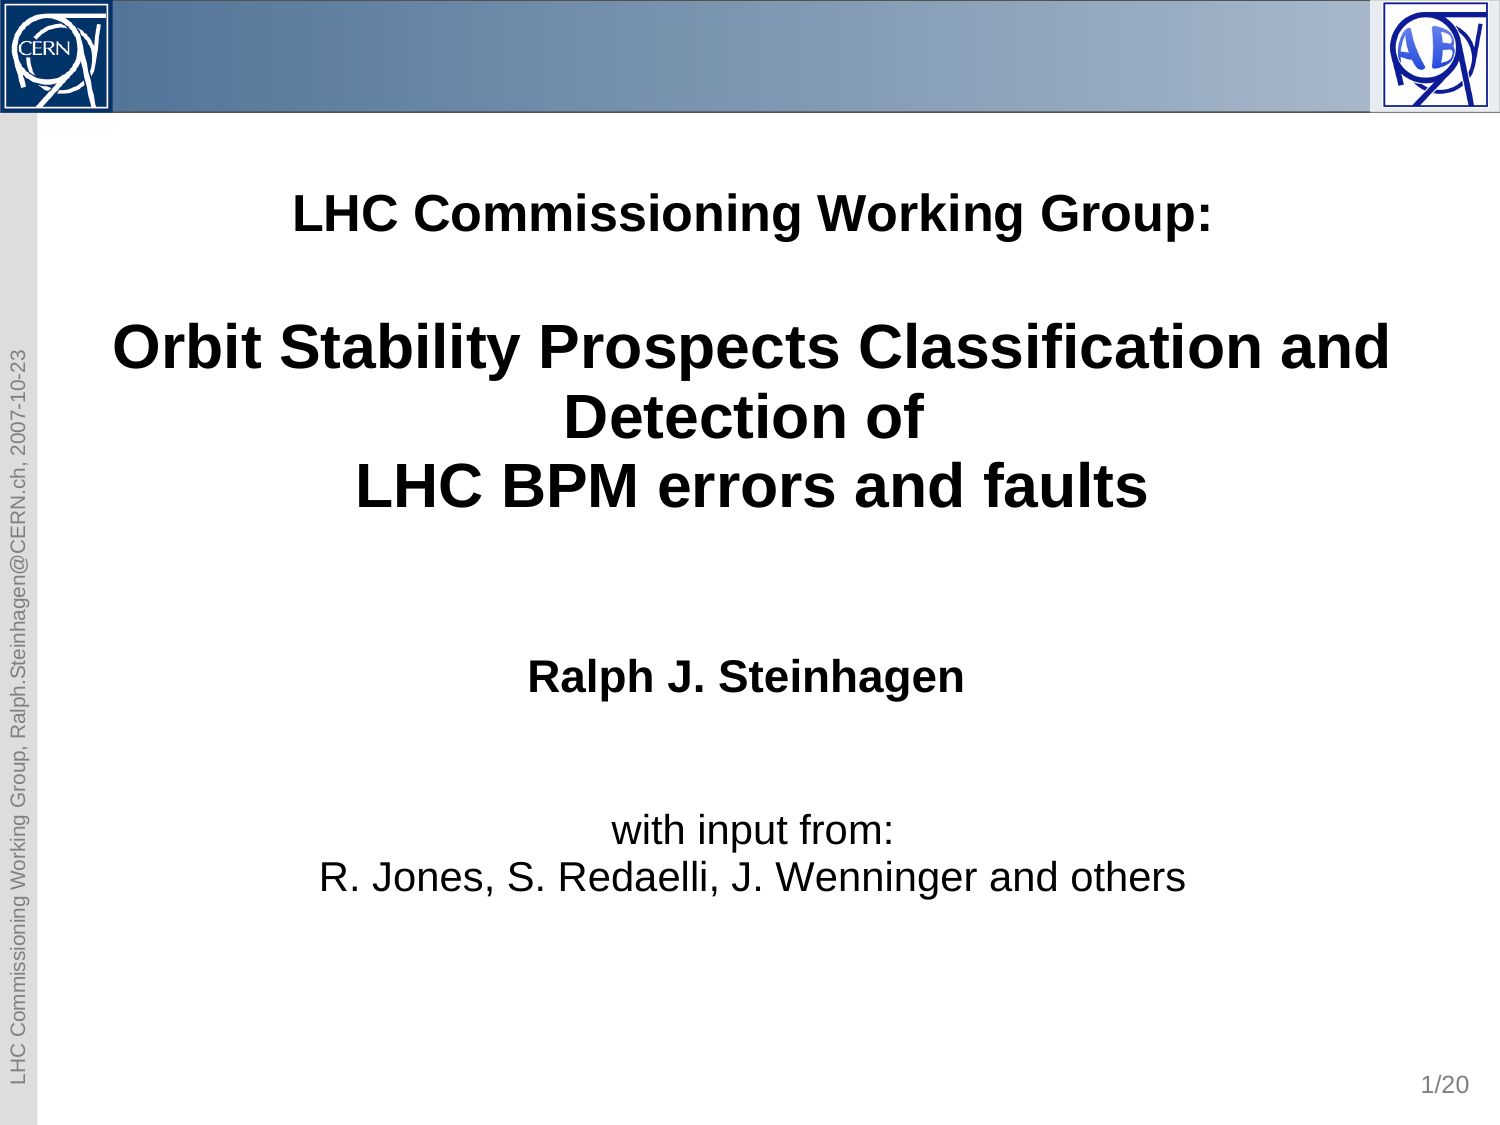

# LHC Commissioning Working Group: Orbit Stability Prospects Classification and Detection of LHC BPM errors and faults Ralph J. Steinhagen with input from: R. Jones, S. Redaelli, J. Wenninger and others